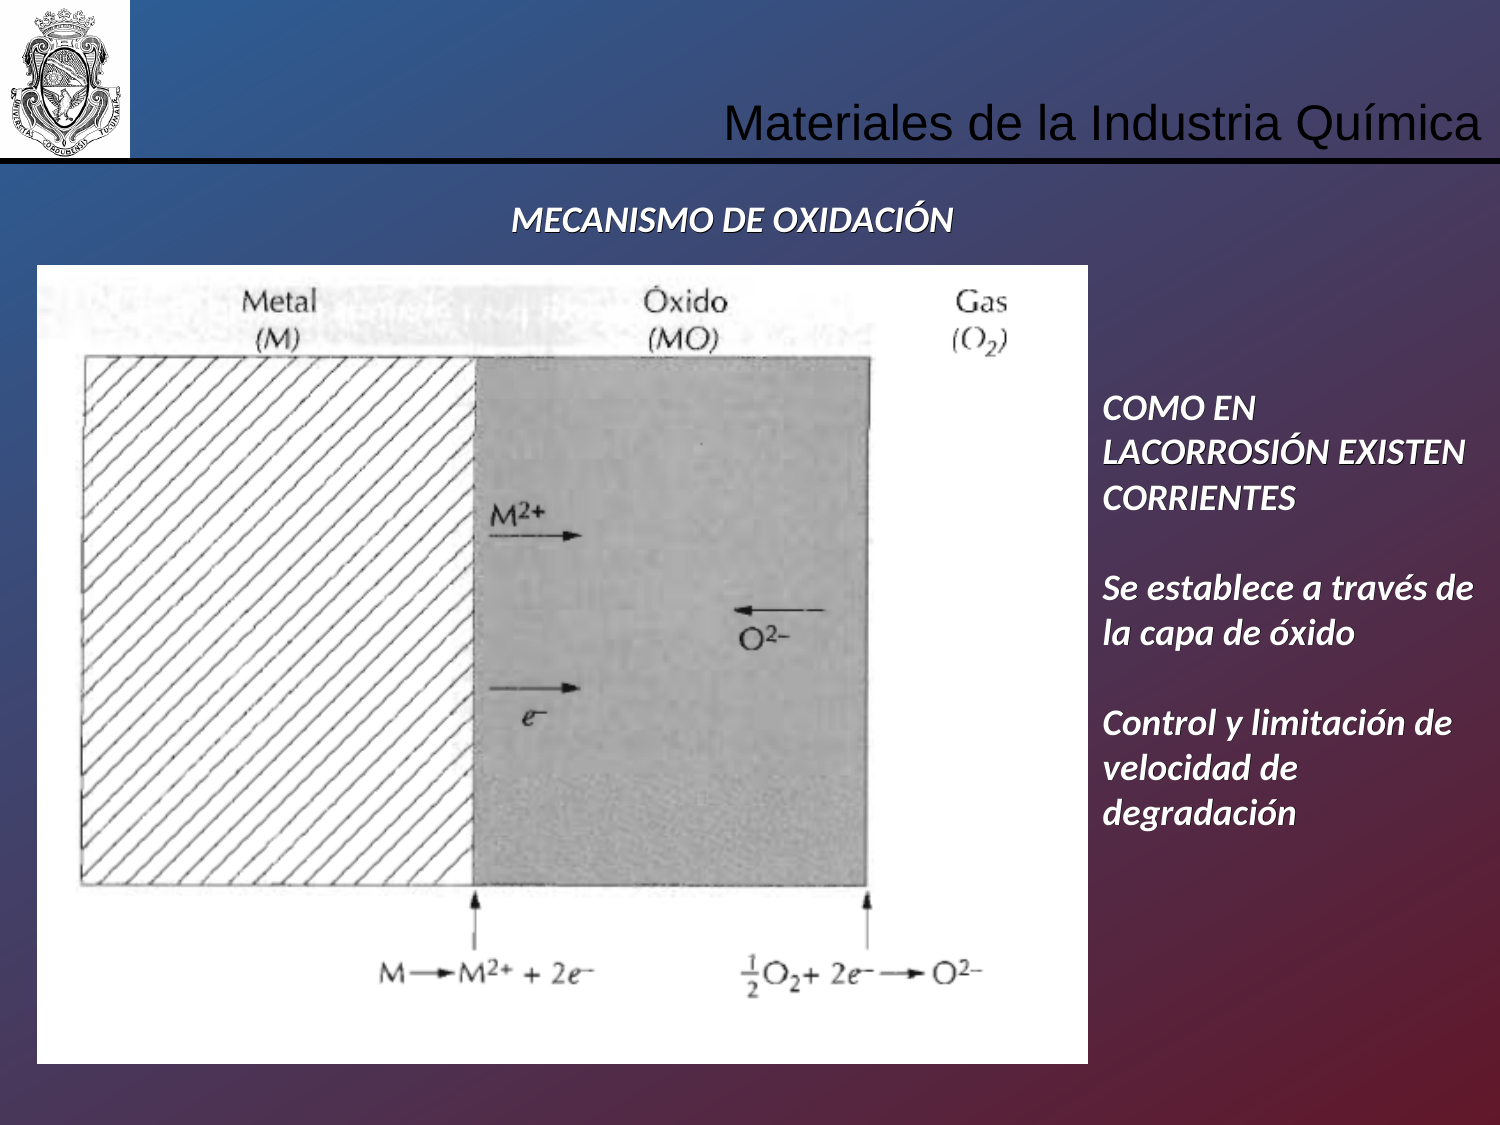

Materiales de la Industria Química
MECANISMO DE OXIDACIÓN
COMO EN LACORROSIÓN EXISTEN CORRIENTES
Se establece a través de la capa de óxido
Control y limitación de velocidad de degradación